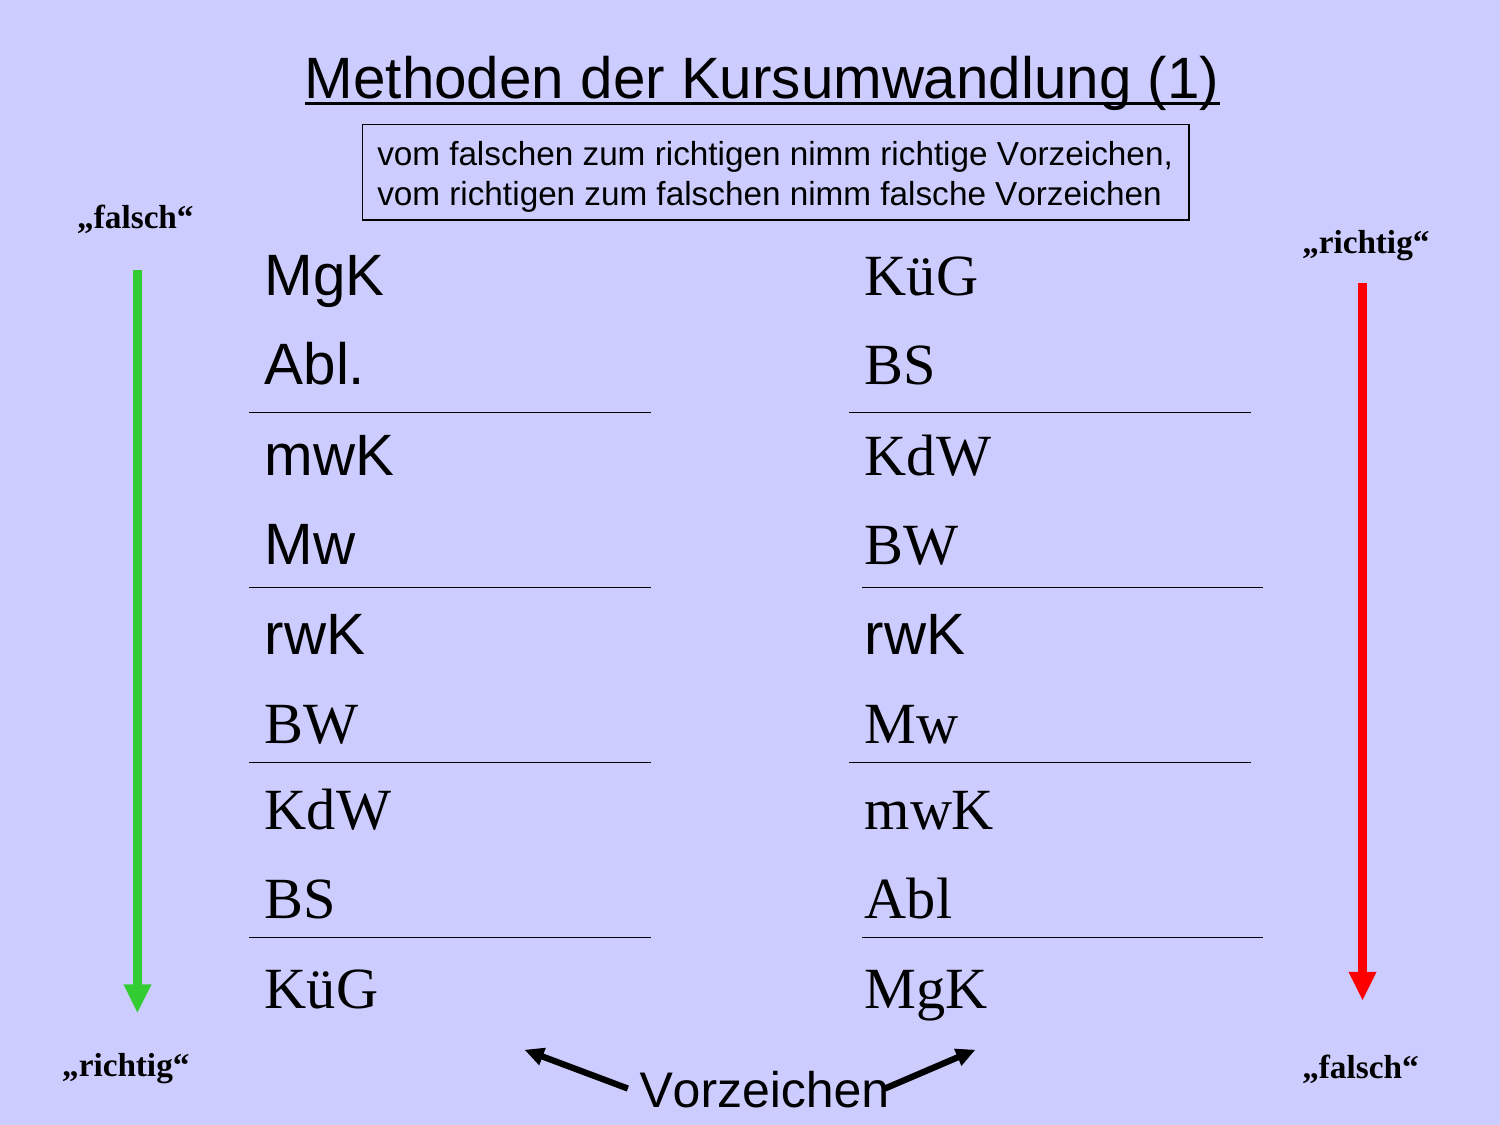

# Methoden der Kursumwandlung (1)
vom falschen zum richtigen nimm richtige Vorzeichen,
vom richtigen zum falschen nimm falsche Vorzeichen
„falsch“
„richtig“
| MgK | | | KüG | |
| --- | --- | --- | --- | --- |
| Abl. | | | BS | |
| mwK | | | KdW | |
| Mw | | | BW | |
| rwK | | | rwK | |
| BW | | | Mw | |
| KdW | | | mwK | |
| BS | | | Abl | |
| KüG | | | MgK | |
„richtig“
„falsch“
Vorzeichen